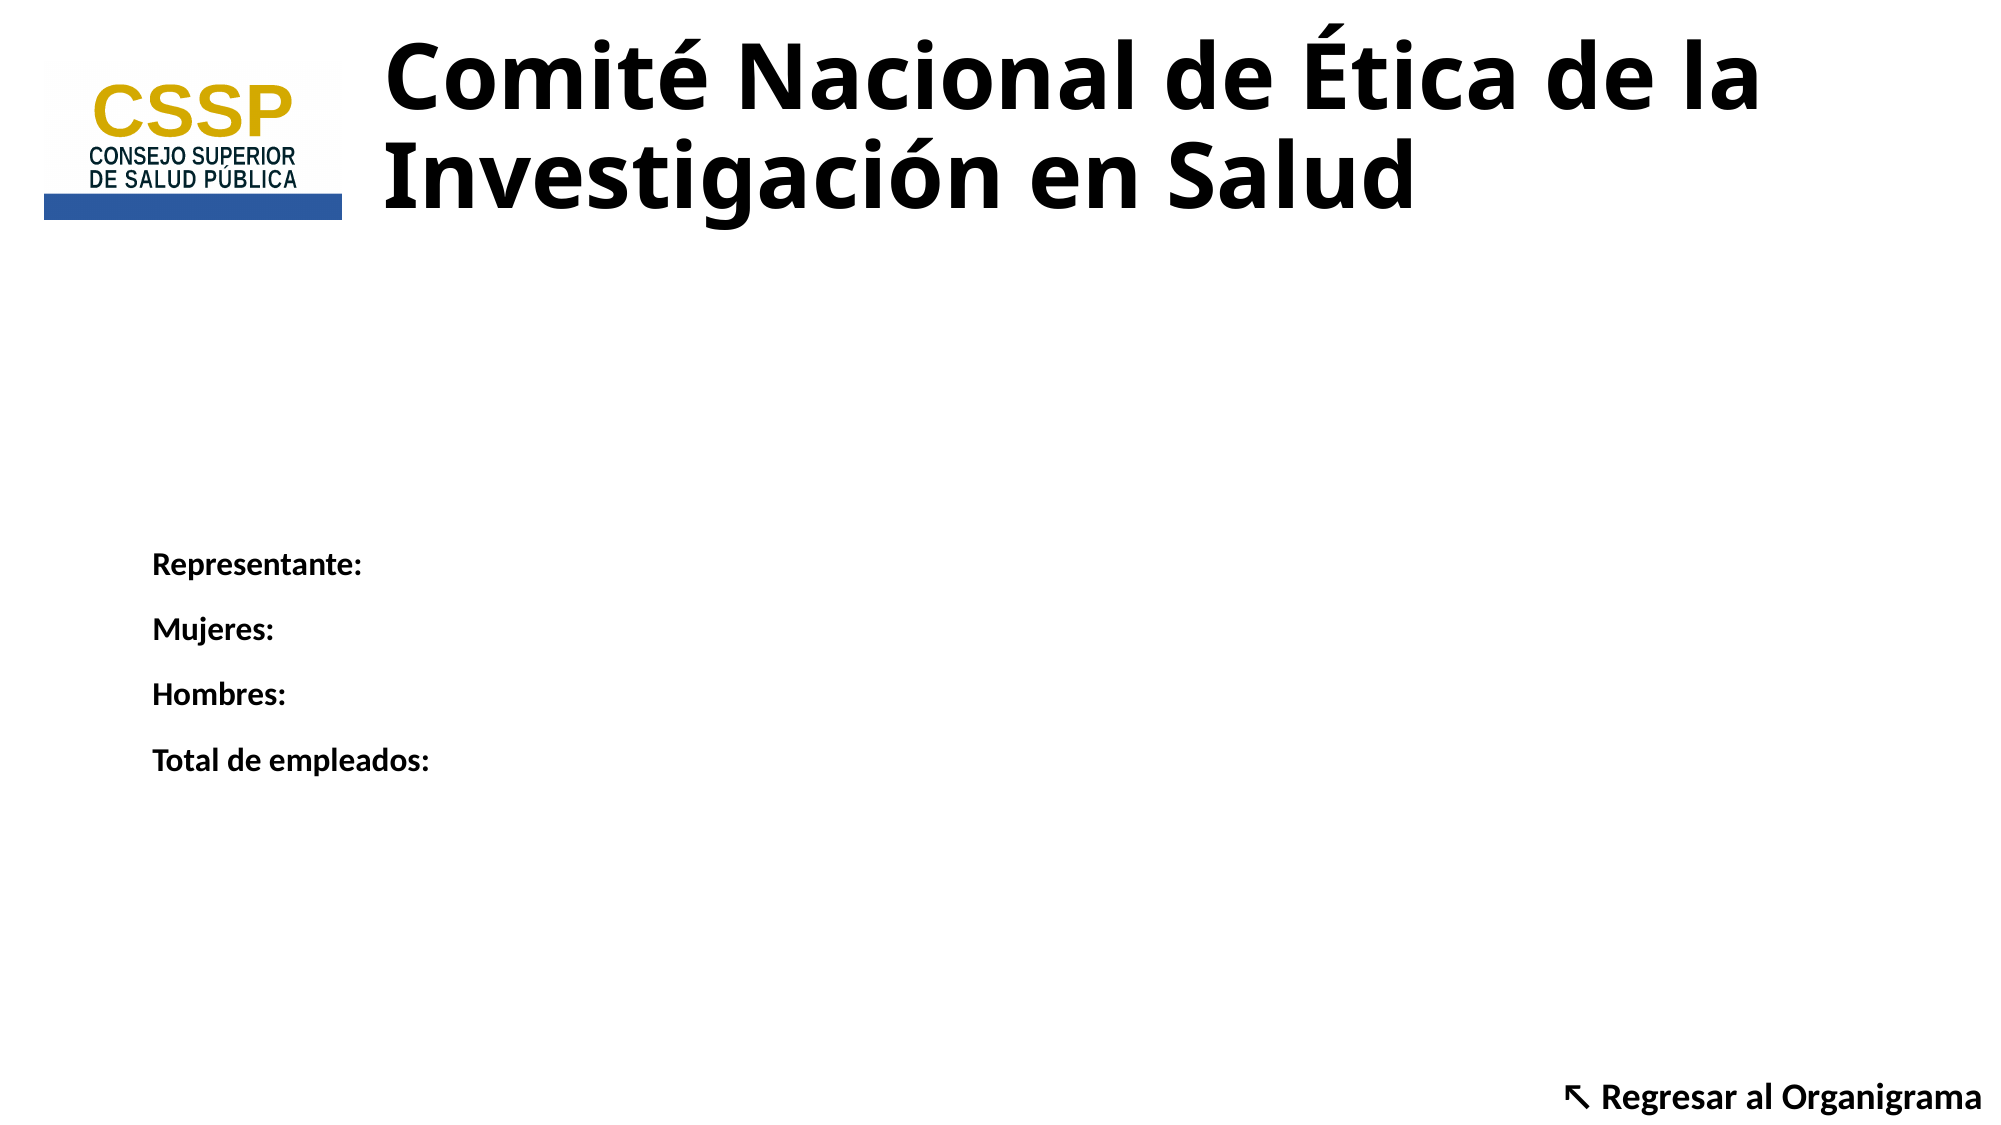

# Comité Nacional de Ética de la Investigación en Salud
Representante:
Mujeres:
Hombres:
Total de empleados:
↖ Regresar al Organigrama